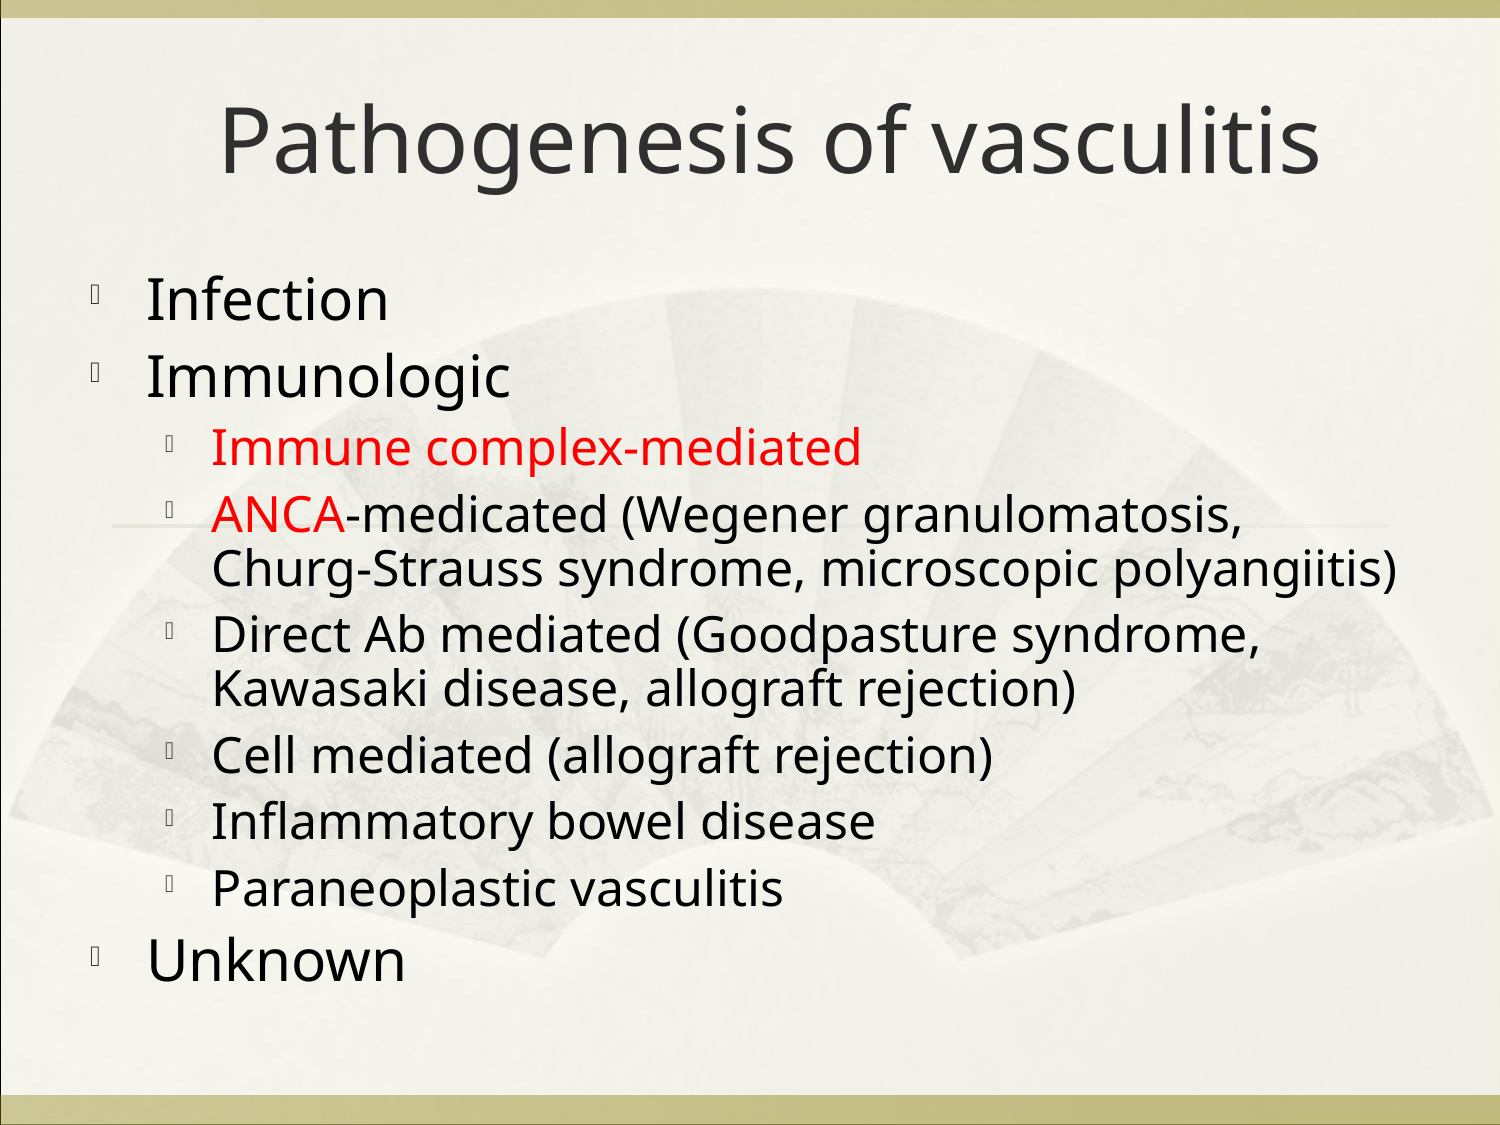

# Pathogenesis of vasculitis
Infection
Immunologic
Immune complex-mediated
ANCA-medicated (Wegener granulomatosis, Churg-Strauss syndrome, microscopic polyangiitis)
Direct Ab mediated (Goodpasture syndrome, Kawasaki disease, allograft rejection)
Cell mediated (allograft rejection)
Inflammatory bowel disease
Paraneoplastic vasculitis
Unknown